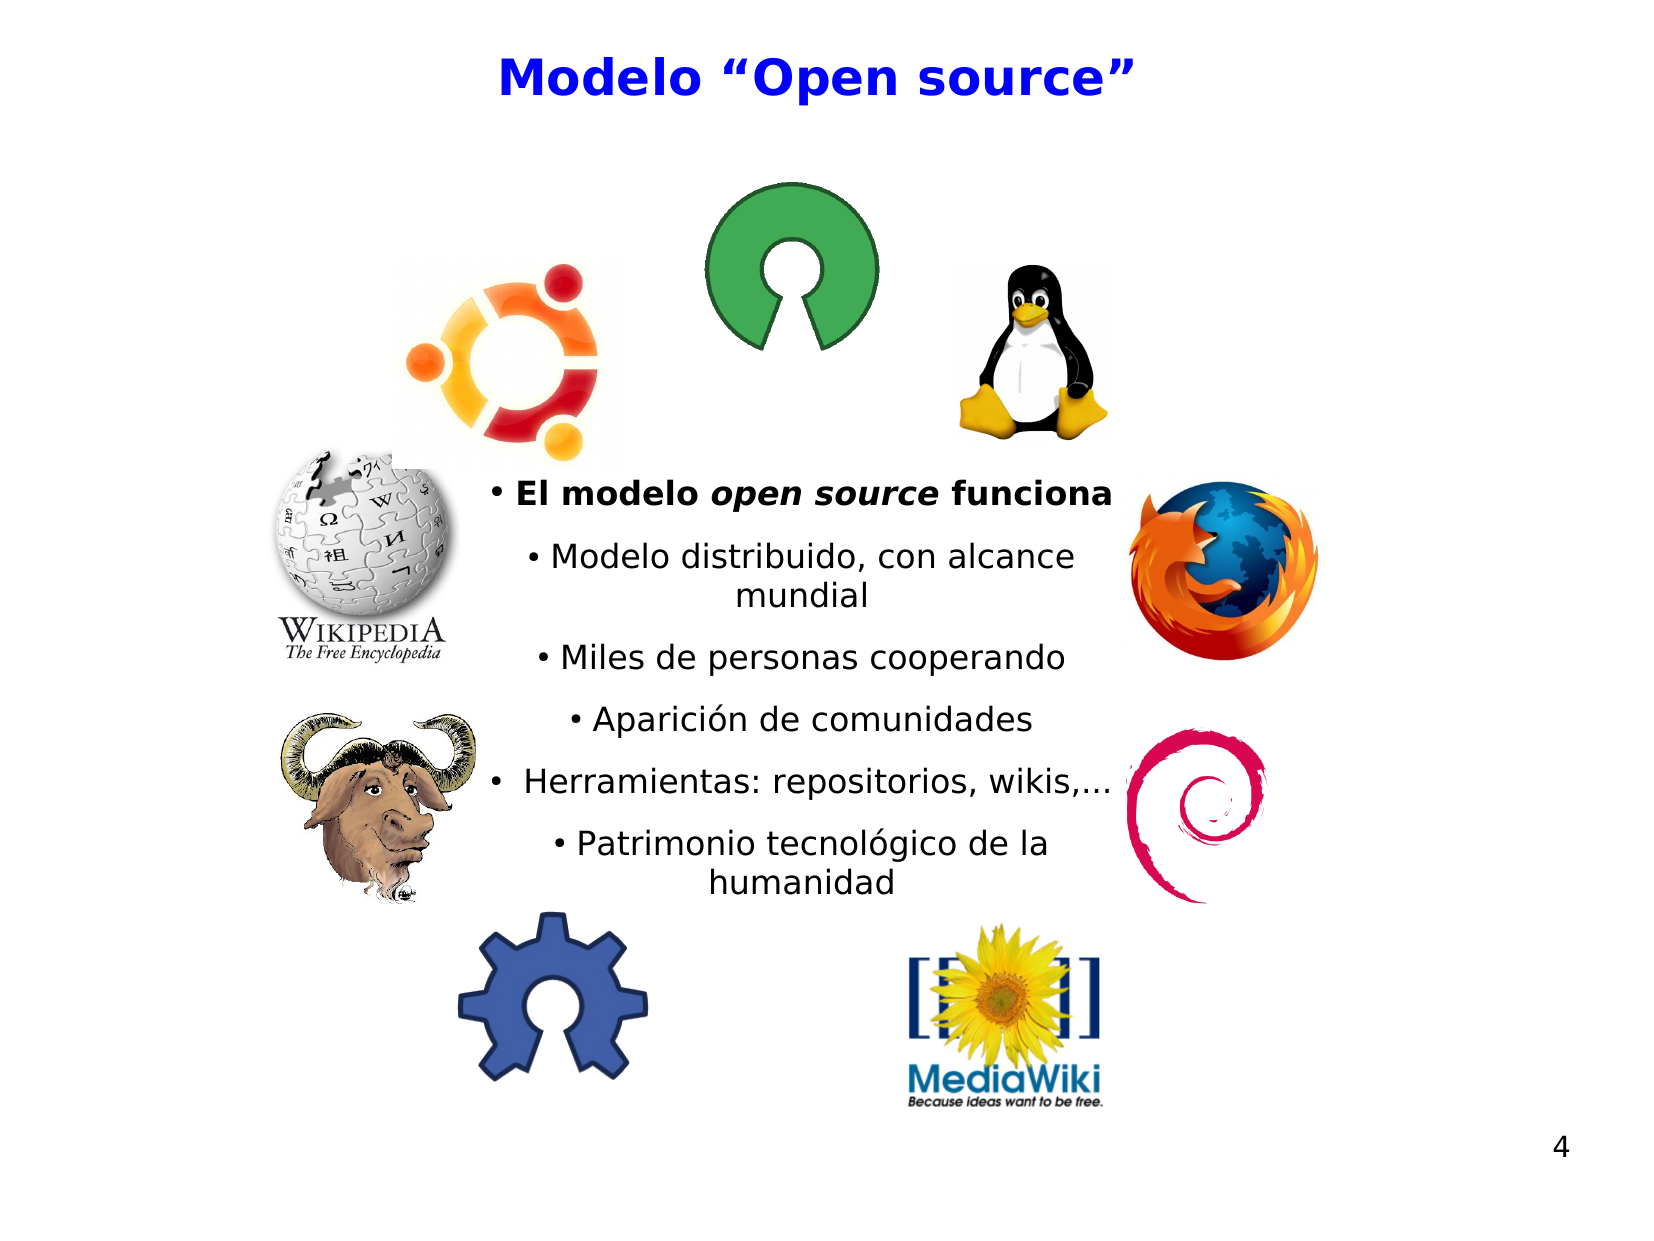

Modelo “Open source”
 El modelo open source funciona
 Modelo distribuido, con alcance mundial
 Miles de personas cooperando
 Aparición de comunidades
 Herramientas: repositorios, wikis,...
 Patrimonio tecnológico de la humanidad
4